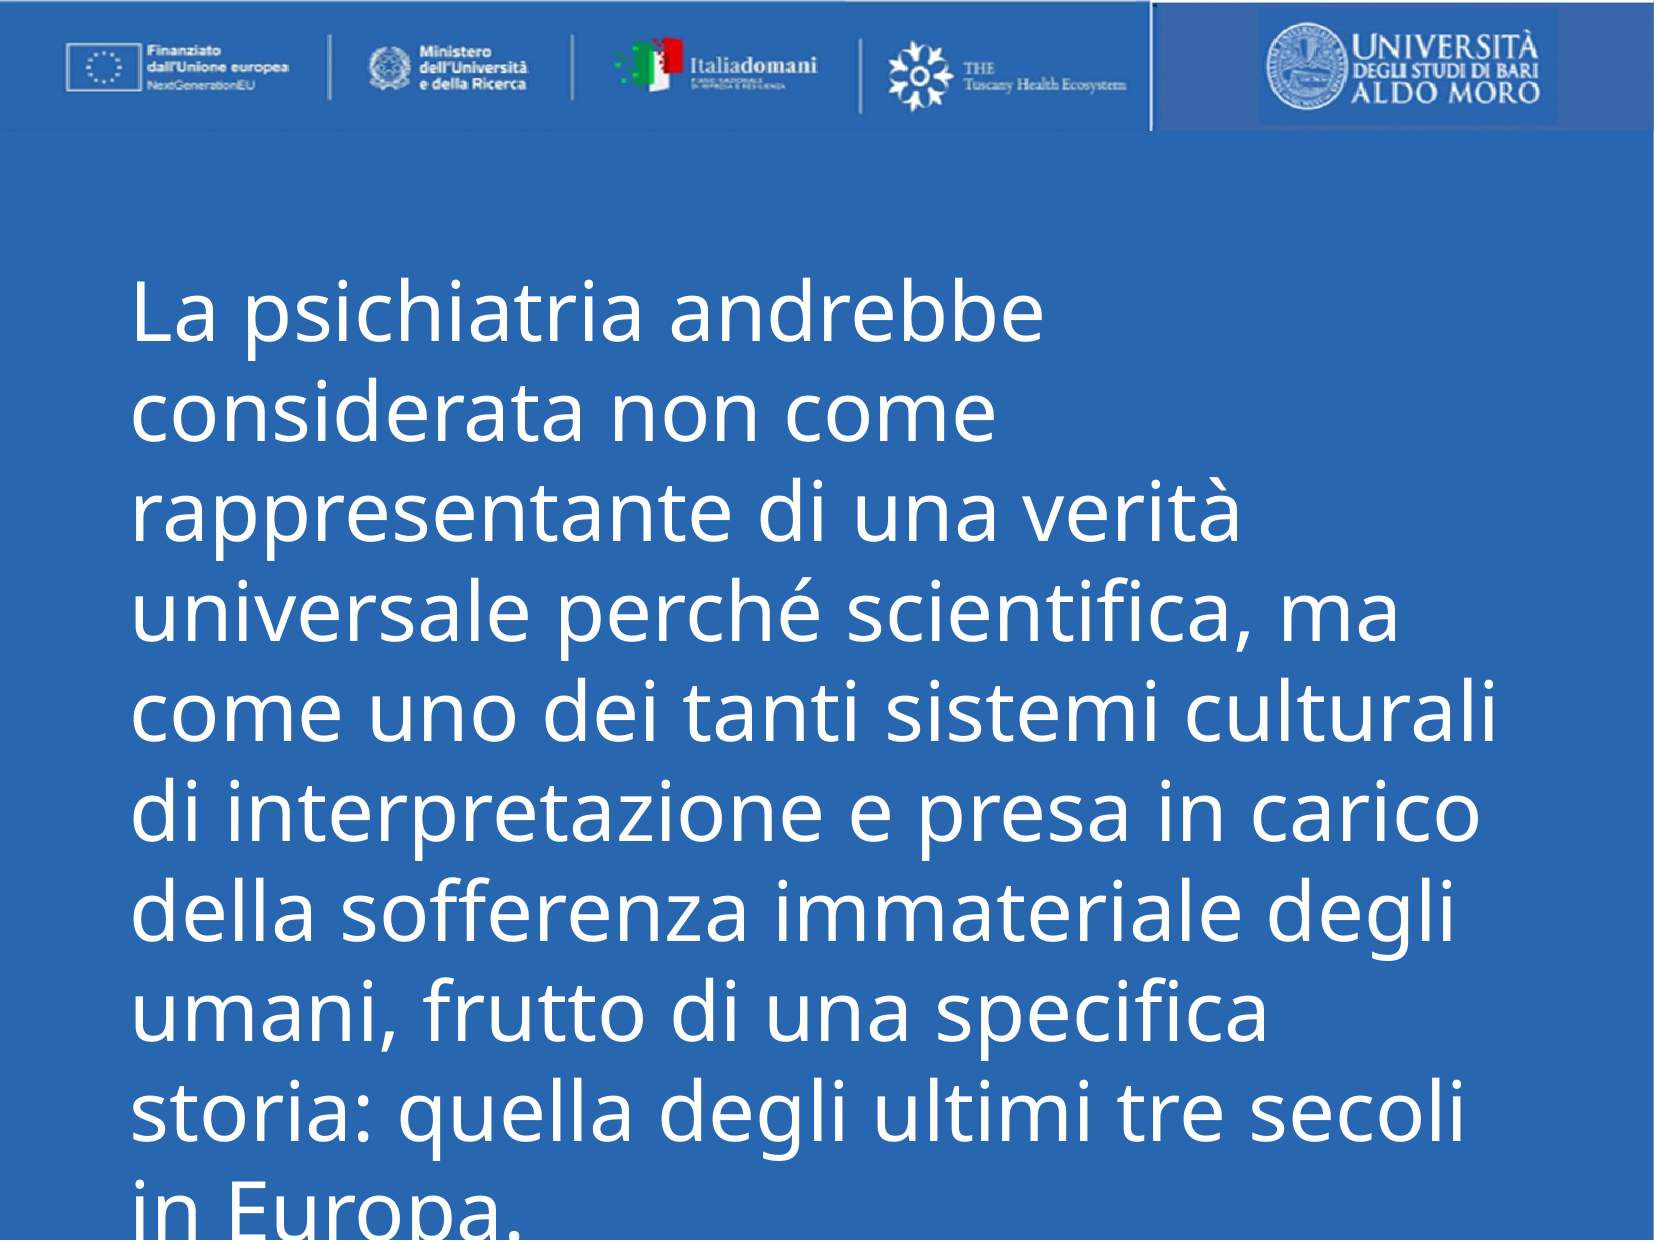

# La psichiatria andrebbe considerata non come rappresentante di una verità universale perché scientifica, ma come uno dei tanti sistemi culturali di interpretazione e presa in carico della sofferenza immateriale degli umani, frutto di una specifica storia: quella degli ultimi tre secoli in Europa.